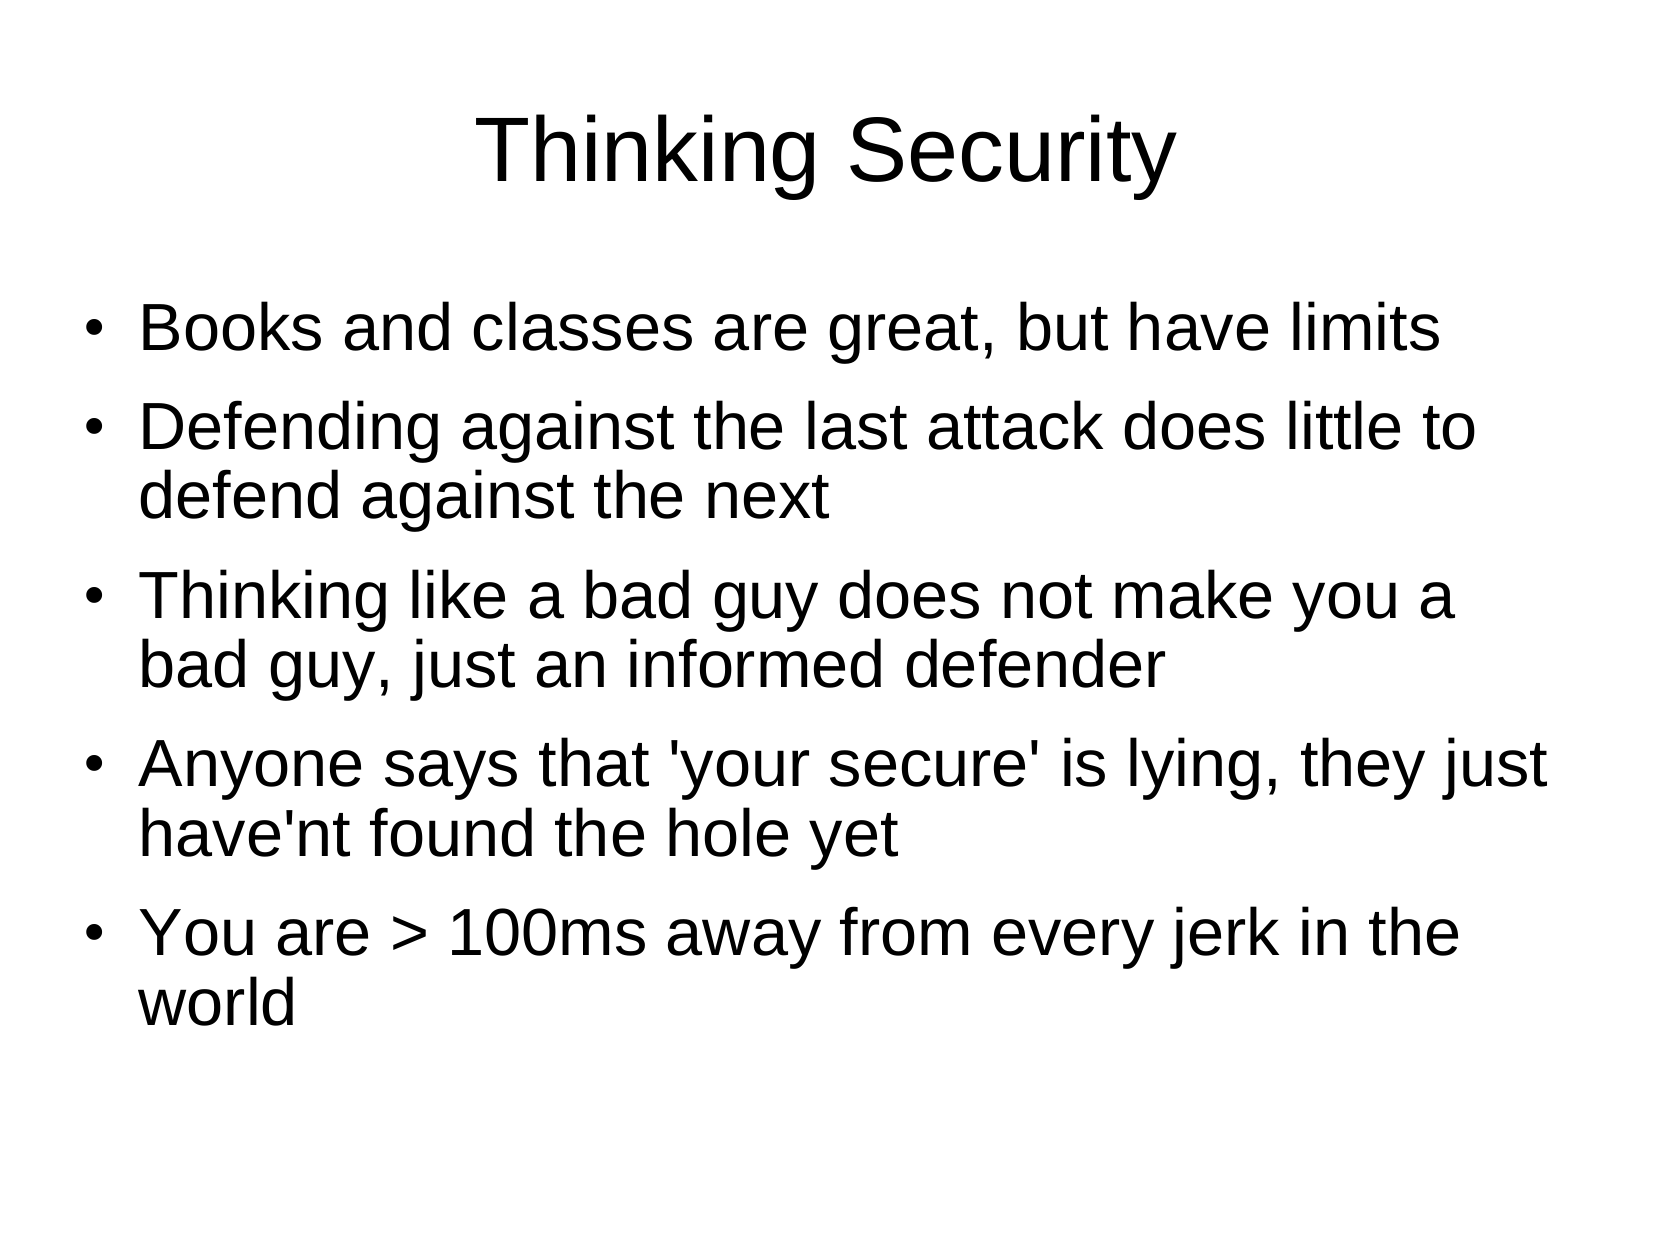

# Thinking Security
Books and classes are great, but have limits
Defending against the last attack does little to defend against the next
Thinking like a bad guy does not make you a bad guy, just an informed defender
Anyone says that 'your secure' is lying, they just have'nt found the hole yet
You are > 100ms away from every jerk in the world